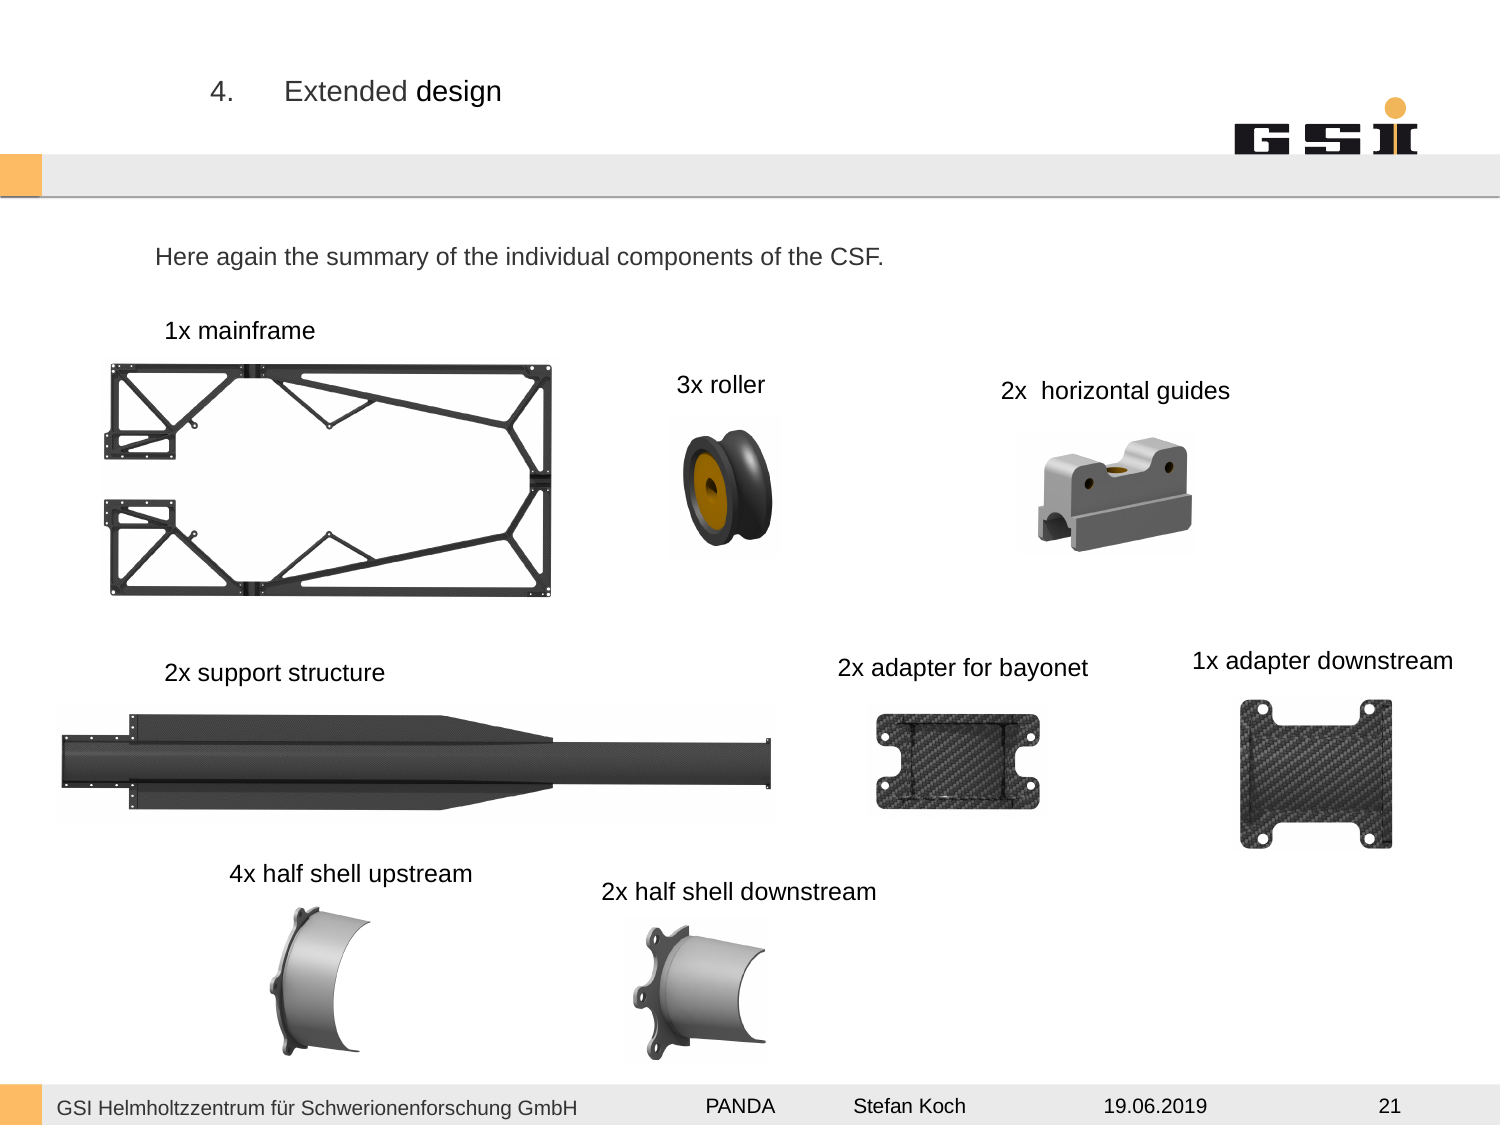

4.	Extended design
# Here again the summary of the individual components of the CSF.
1x mainframe
3x roller
2x horizontal guides
1x adapter downstream
2x adapter for bayonet
2x support structure
4x half shell upstream
2x half shell downstream